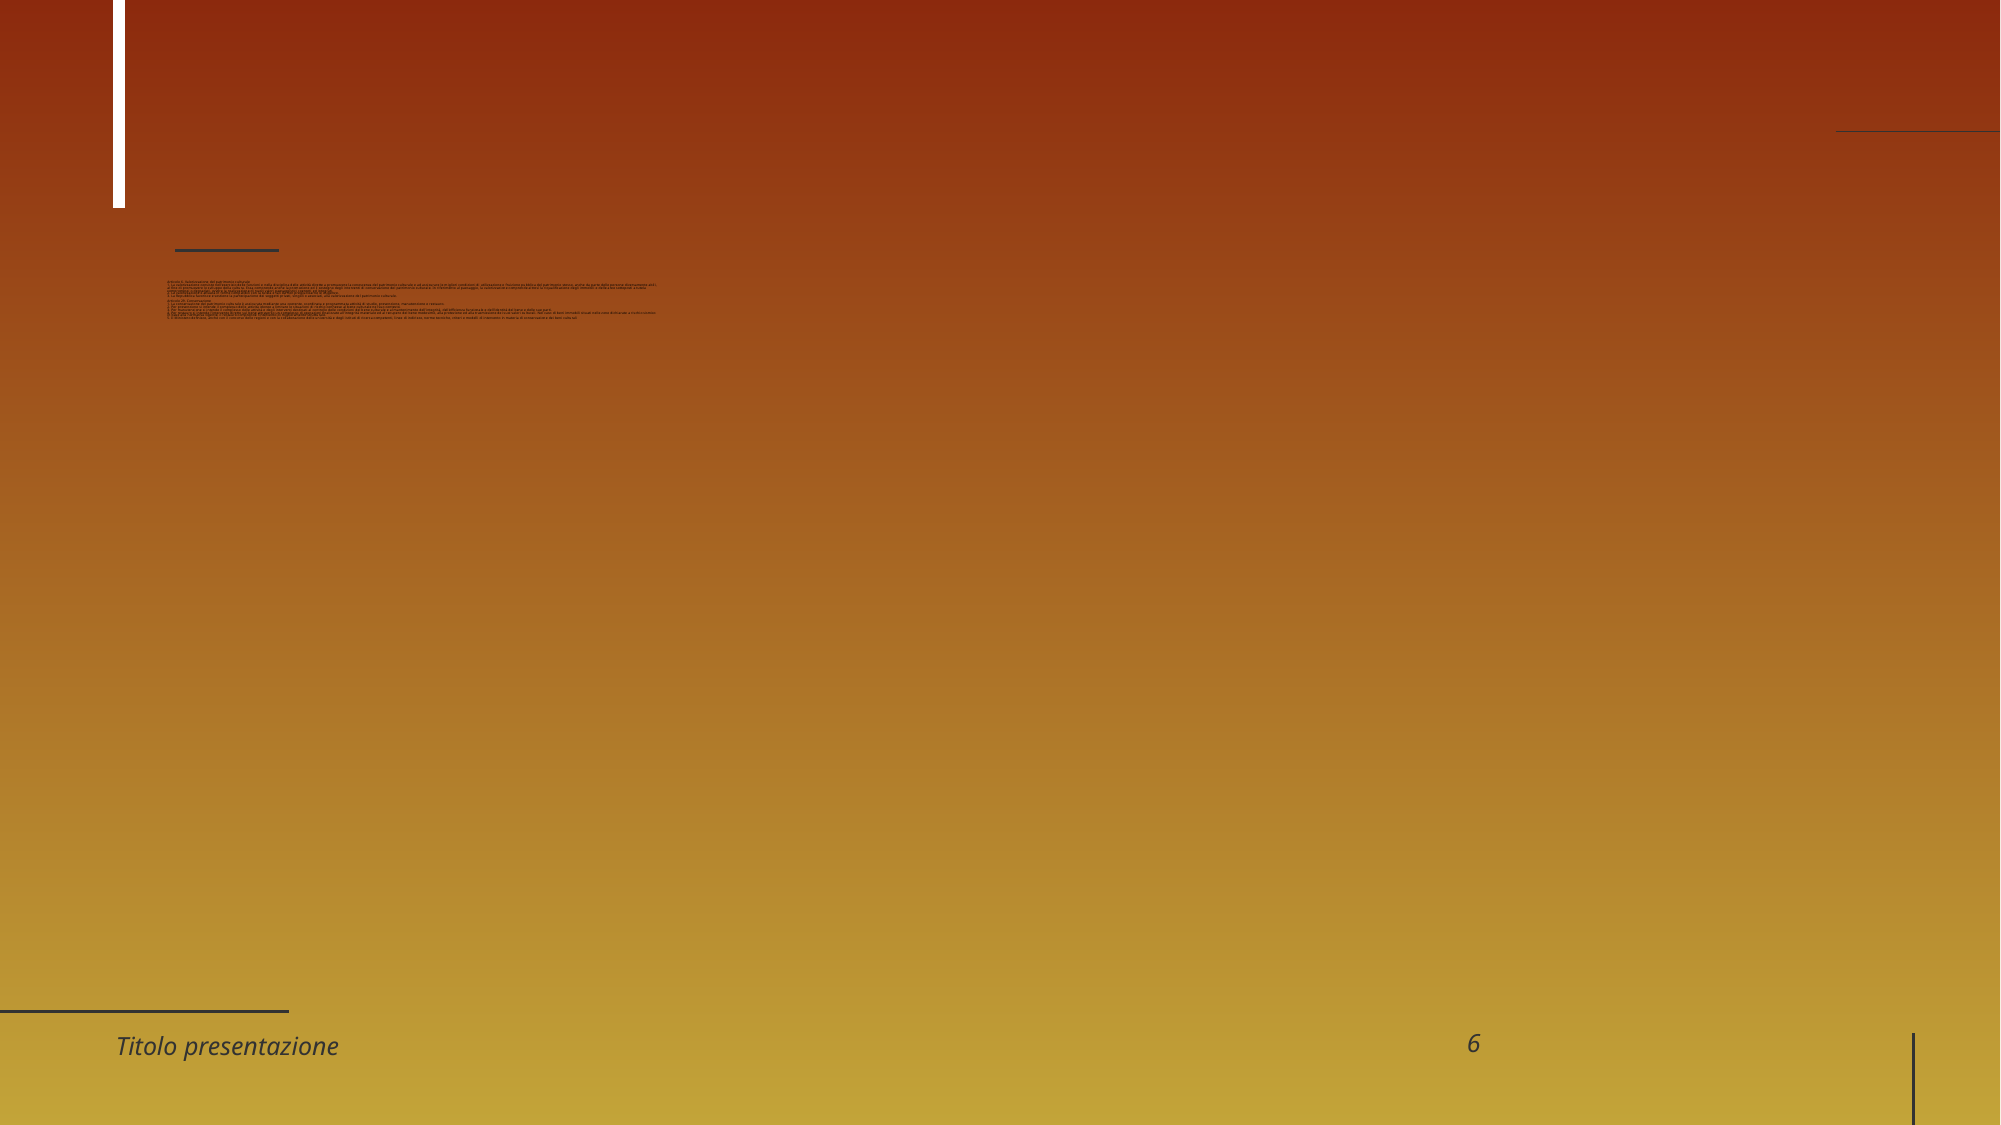

# Articolo 6. Valorizzazione del patrimonio culturale 1. La valorizzazione consiste nell'esercizio delle funzioni e nella disciplina delle attività dirette a promuovere la conoscenza del patrimonio culturale e ad assicurare le migliori condizioni di utilizzazione e fruizione pubblica del patrimonio stesso, anche da parte delle persone diversamente abili, al fine di promuovere lo sviluppo della cultura. Essa comprende anche la promozione ed il sostegno degli interventi di conservazione del patrimonio culturale. In riferimento al paesaggio, la valorizzazione comprende altresì la riqualificazione degli immobili e delle aree sottoposti a tutela compromessi o degradati, ovvero la realizzazione di nuovi valori paesaggistici coerenti ed integrati. 2. La valorizzazione è attuata in forme compatibili con la tutela e tali da non pregiudicarne le esigenze. 3. La Repubblica favorisce e sostiene la partecipazione dei soggetti privati, singoli o associati, alla valorizzazione del patrimonio culturale.
Articolo 29. Conservazione
1. La conservazione del patrimonio culturale è assicurata mediante una coerente, coordinata e programmata attività di studio, prevenzione, manutenzione e restauro.
2. Per prevenzione si intende il complesso delle attività idonee a limitare le situazioni di rischio connesse al bene culturale nel suo contesto.
3. Per manutenzione si intende il complesso delle attività e degli interventi destinati al controllo delle condizioni del bene culturale e al mantenimento dell'integrità, dell'efficienza funzionale e dell'identità del bene e delle sue parti.
4. Per restauro si intende l'intervento diretto sul bene attraverso un complesso di operazioni finalizzate all'integrità materiale ed al recupero del bene medesimo, alla protezione ed alla trasmissione dei suoi valori culturali. Nel caso di beni immobili situati nelle zone dichiarate a rischio sismico in base alla normativa vigente, il restauro comprende l'intervento di miglioramento strutturale.
5. Il Ministero definisce, anche con il concorso delle regioni e con la collaborazione delle università e degli istituti di ricerca competenti, linee di indirizzo, norme tecniche, criteri e modelli di intervento in materia di conservazione dei beni culturali.
Titolo presentazione
6